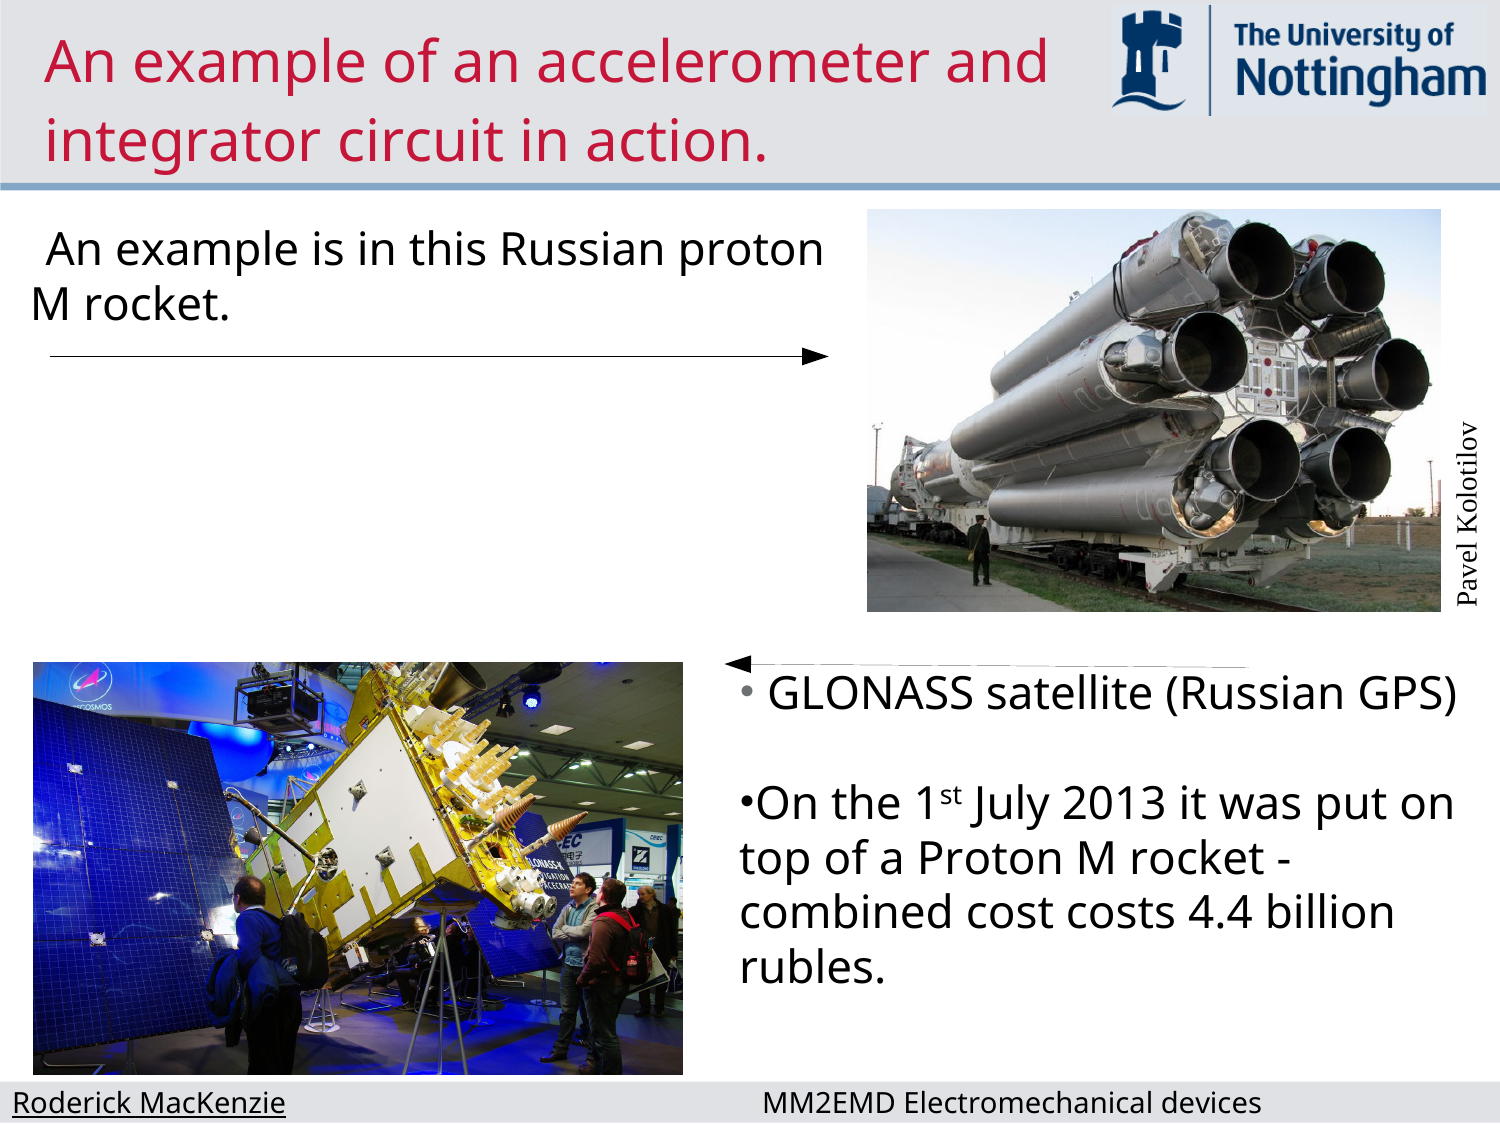

# An example of an accelerometer and integrator circuit in action.
An example is in this Russian proton M rocket.
Pavel Kolotilov
 GLONASS satellite (Russian GPS)
On the 1st July 2013 it was put on top of a Proton M rocket - combined cost costs 4.4 billion rubles.